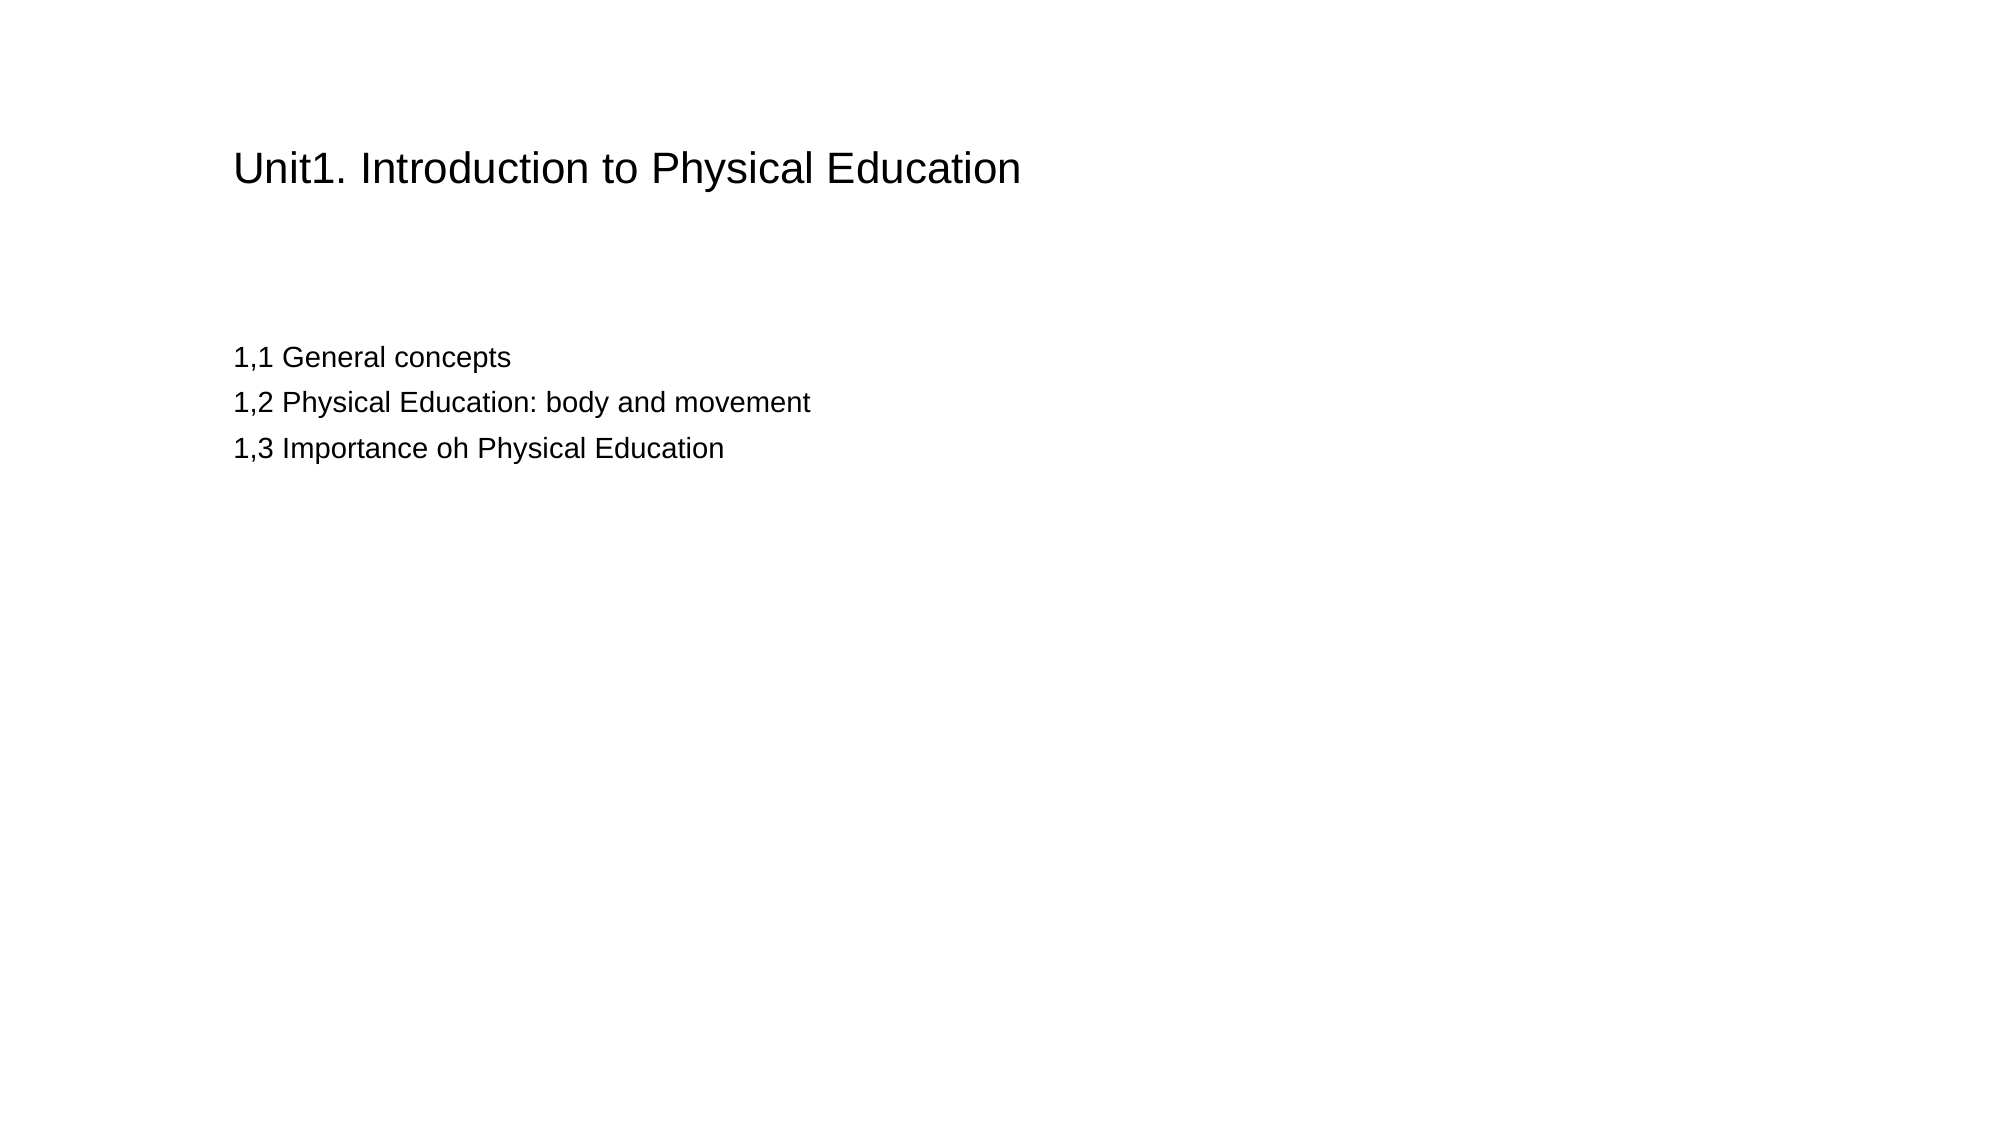

#
Unit1. Introduction to Physical Education
1,1 General concepts
1,2 Physical Education: body and movement
1,3 Importance oh Physical Education